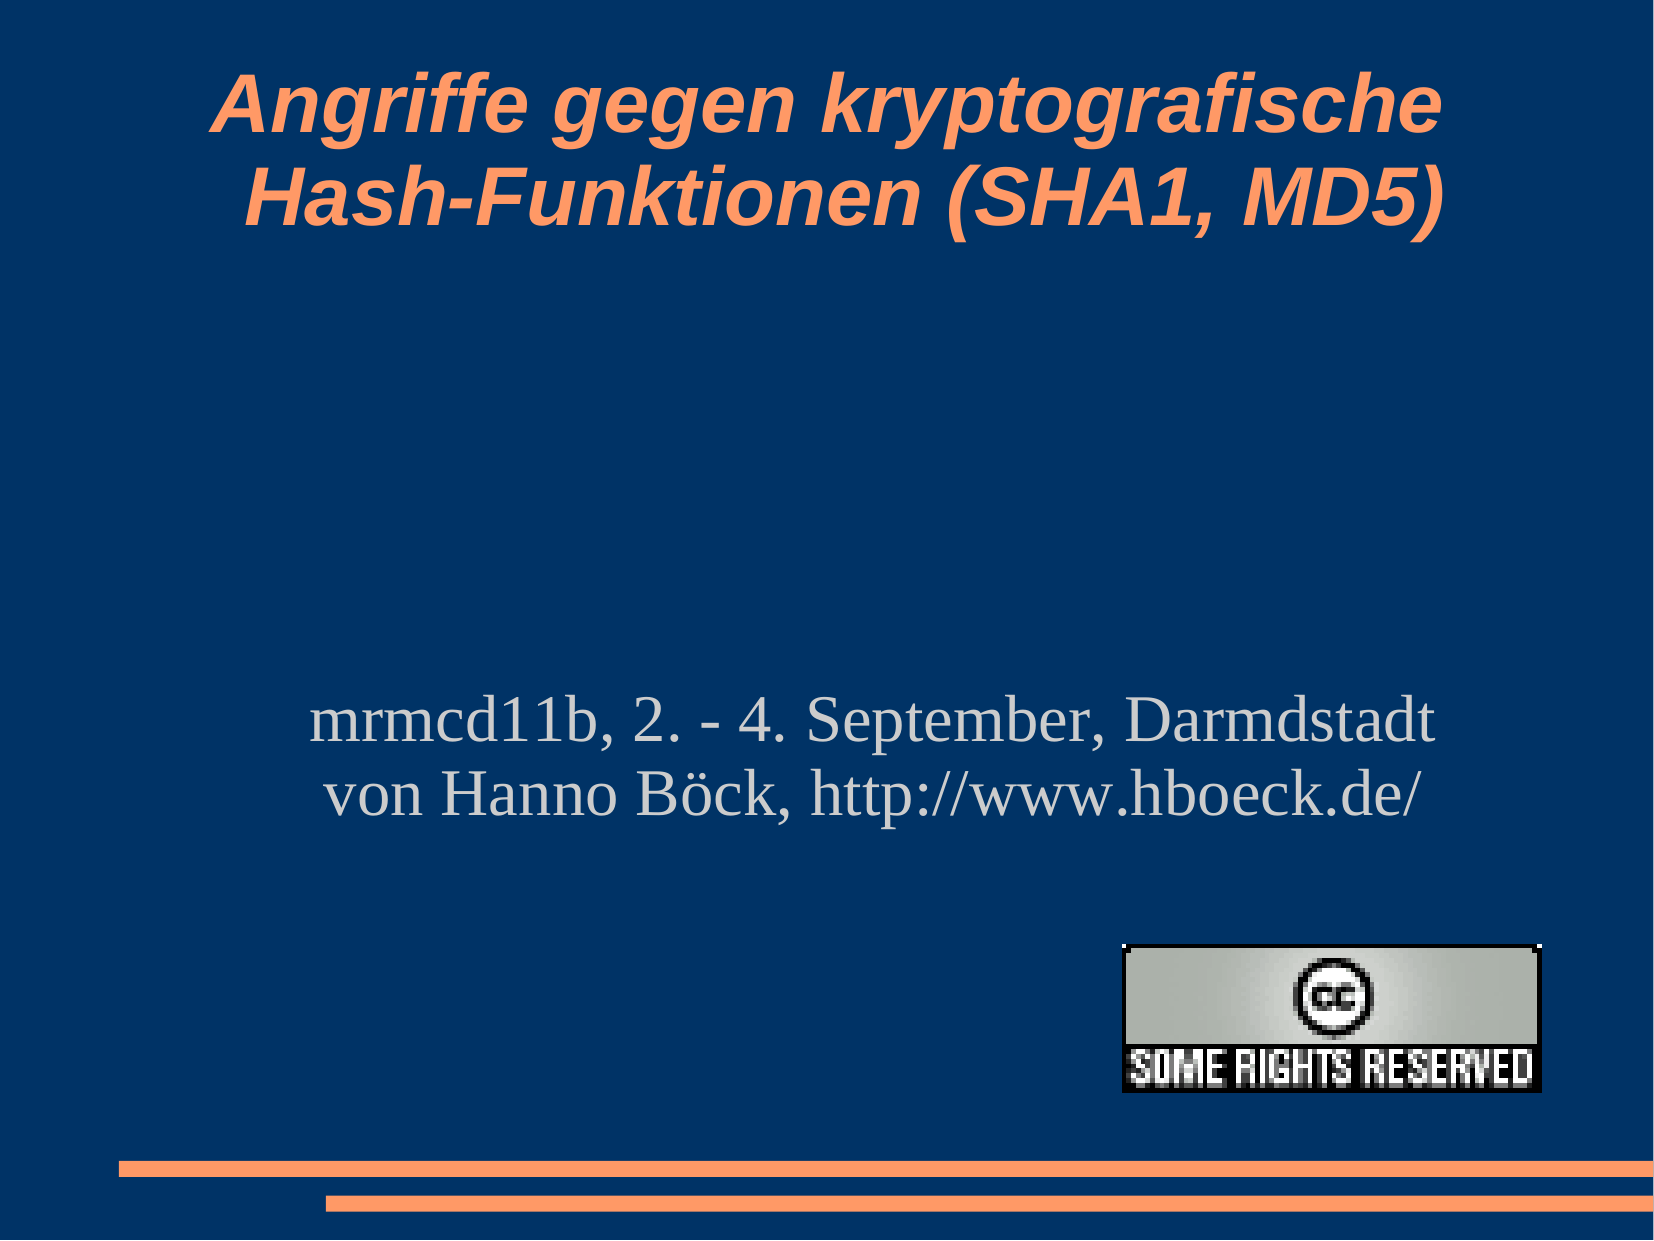

# Angriffe gegen kryptografische Hash-Funktionen (SHA1, MD5)
mrmcd11b, 2. - 4. September, Darmdstadt
von Hanno Böck, http://www.hboeck.de/